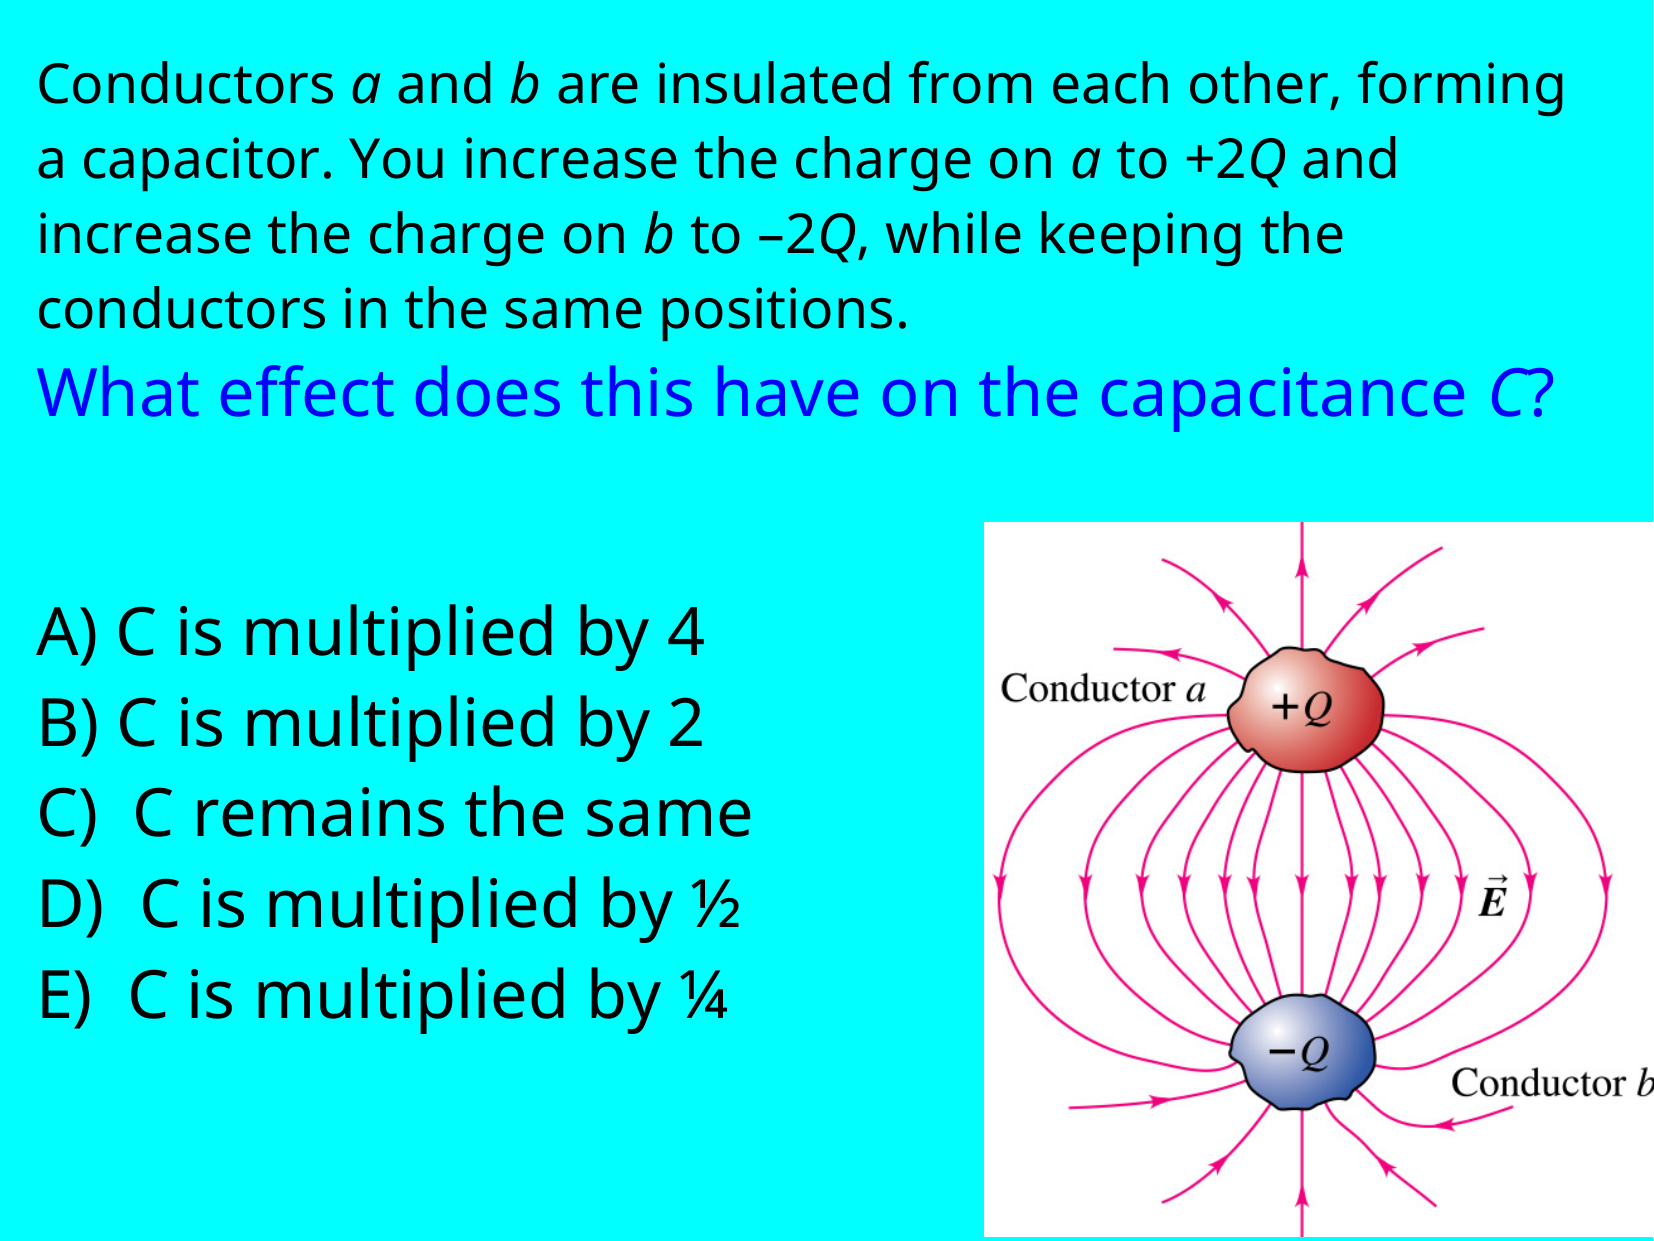

Conductors a and b are insulated from each other, forming a capacitor. You increase the charge on a to +2Q and increase the charge on b to –2Q, while keeping the conductors in the same positions.
What effect does this have on the capacitance C?
A) C is multiplied by 4
B) C is multiplied by 2
C) C remains the same
D) C is multiplied by ½
E) C is multiplied by ¼
2